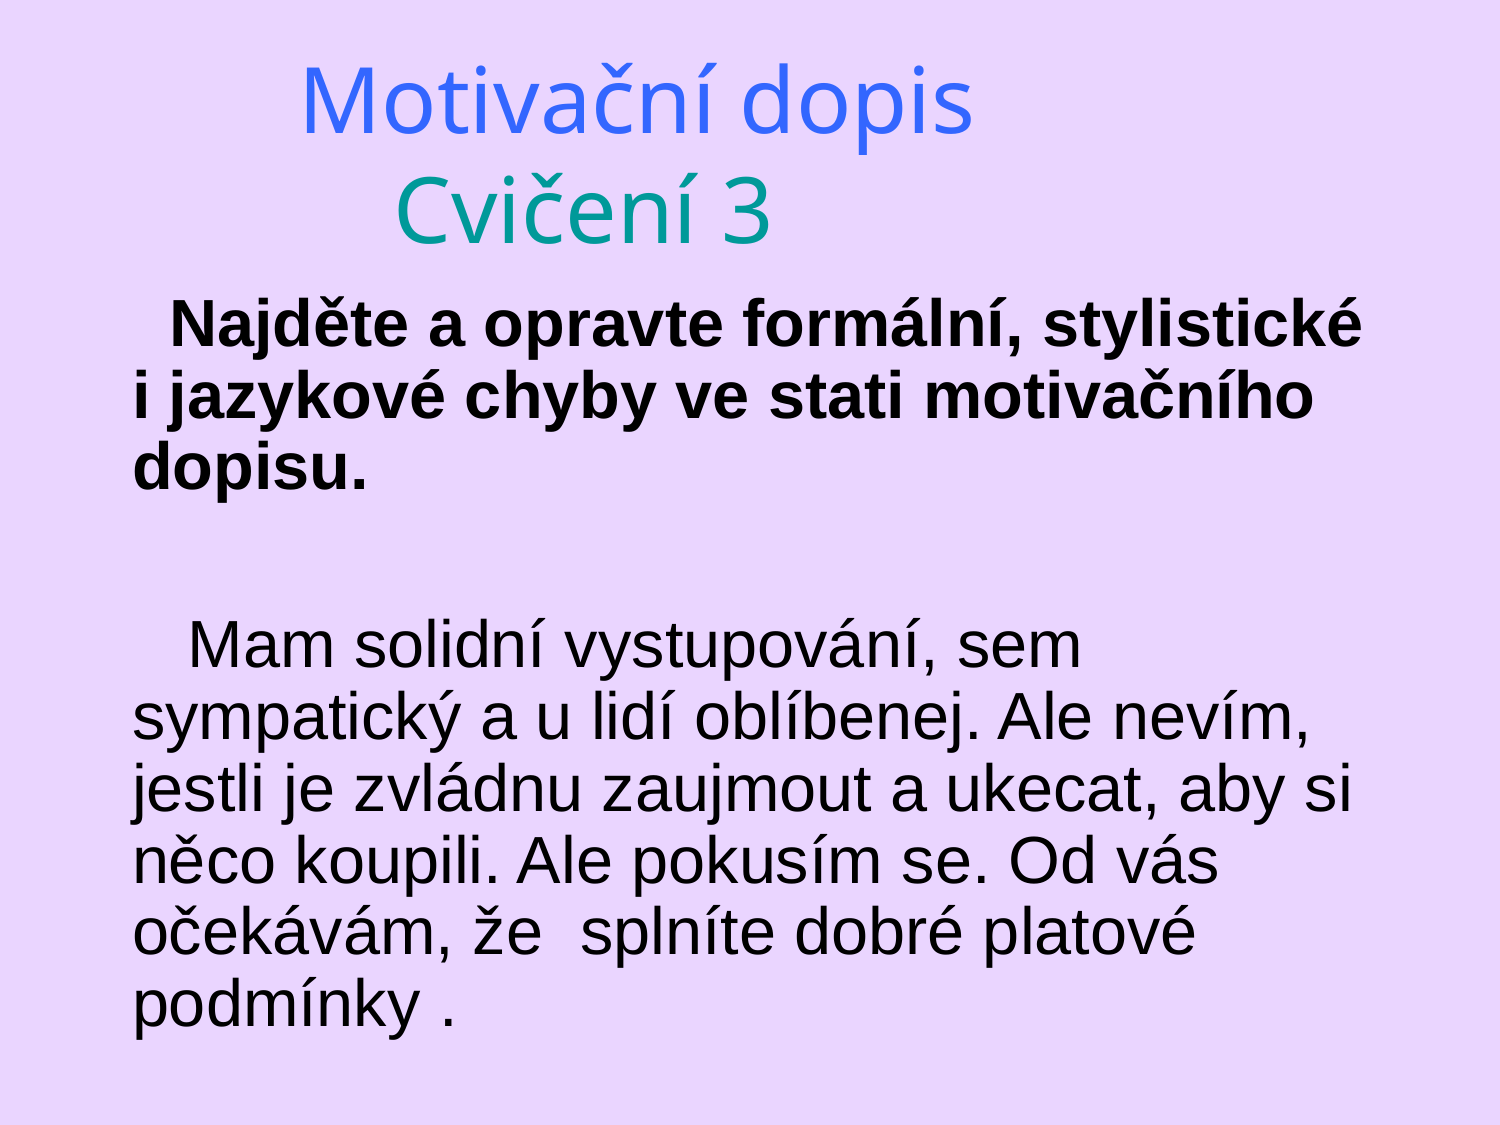

# Motivační dopis Cvičení 3
 Najděte a opravte formální, stylistické i jazykové chyby ve stati motivačního dopisu.
 Mam solidní vystupování, sem sympatický a u lidí oblíbenej. Ale nevím, jestli je zvládnu zaujmout a ukecat, aby si něco koupili. Ale pokusím se. Od vás očekávám, že splníte dobré platové podmínky .